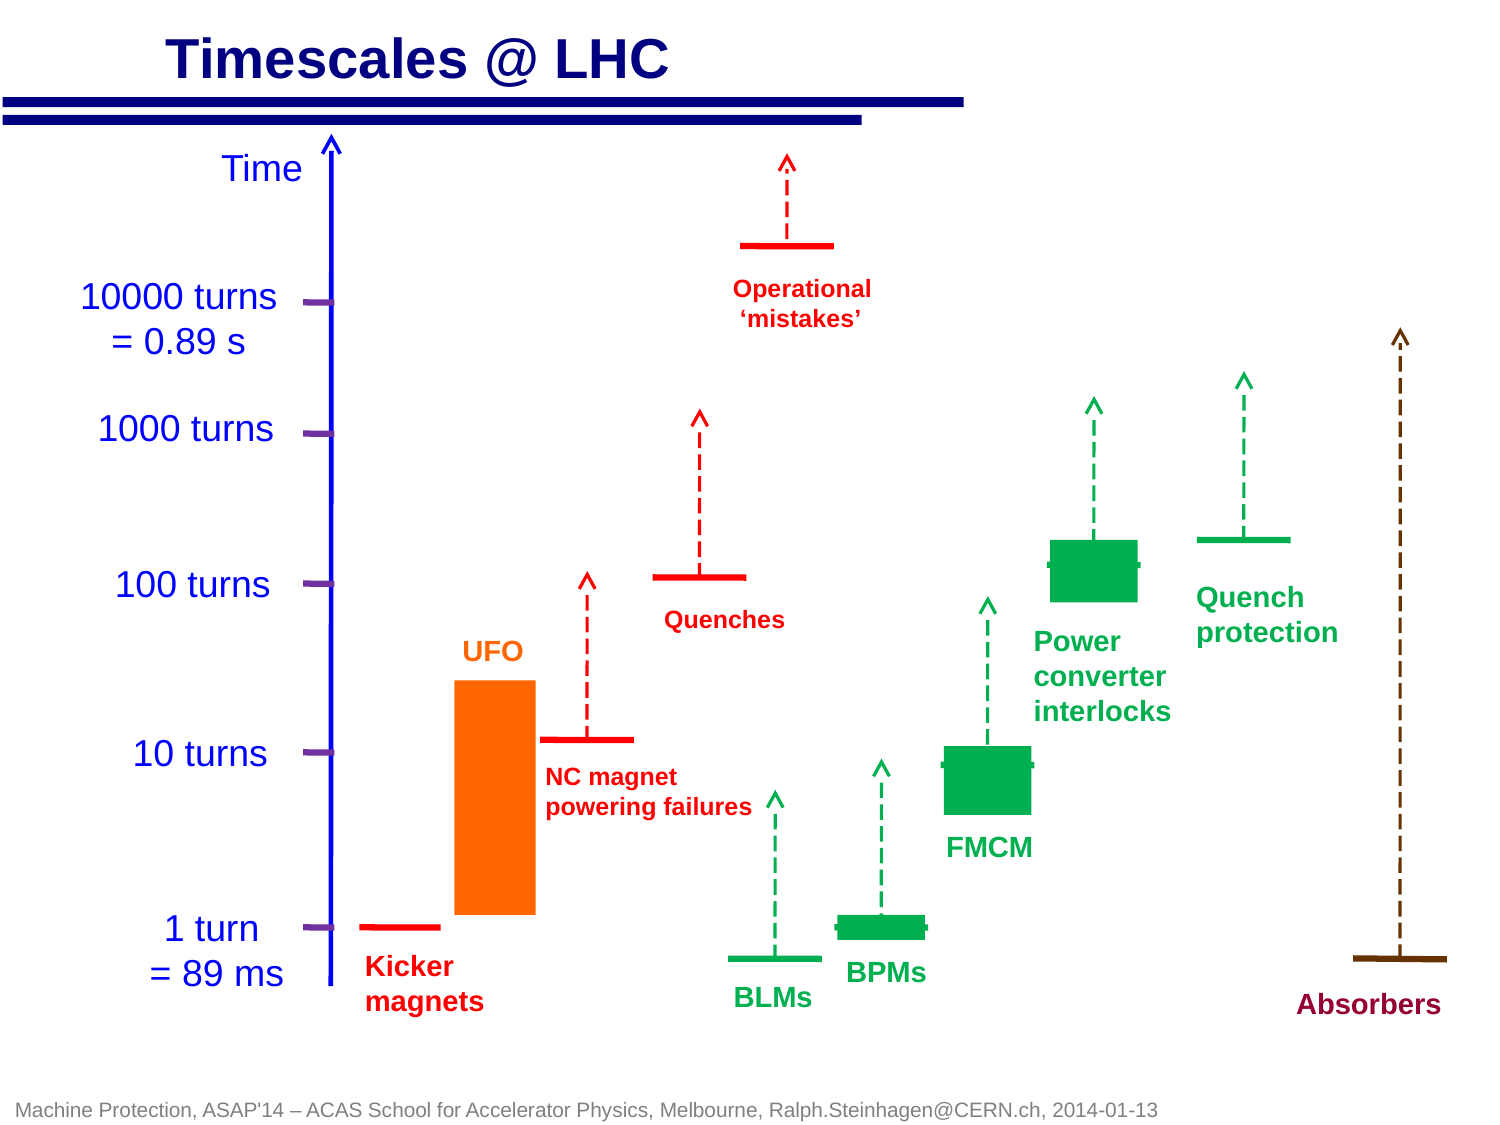

# Timescales @ LHC
Time
Operational
 ‘mistakes’
Quenches
NC magnet
powering failures
10000 turns
= 0.89 s
1000 turns
100 turns
Quench
protection
Power converter
interlocks
UFO
10 turns
FMCM
1 turn
= 89 ms
Kicker
magnets
BPMs
BLMs
Absorbers